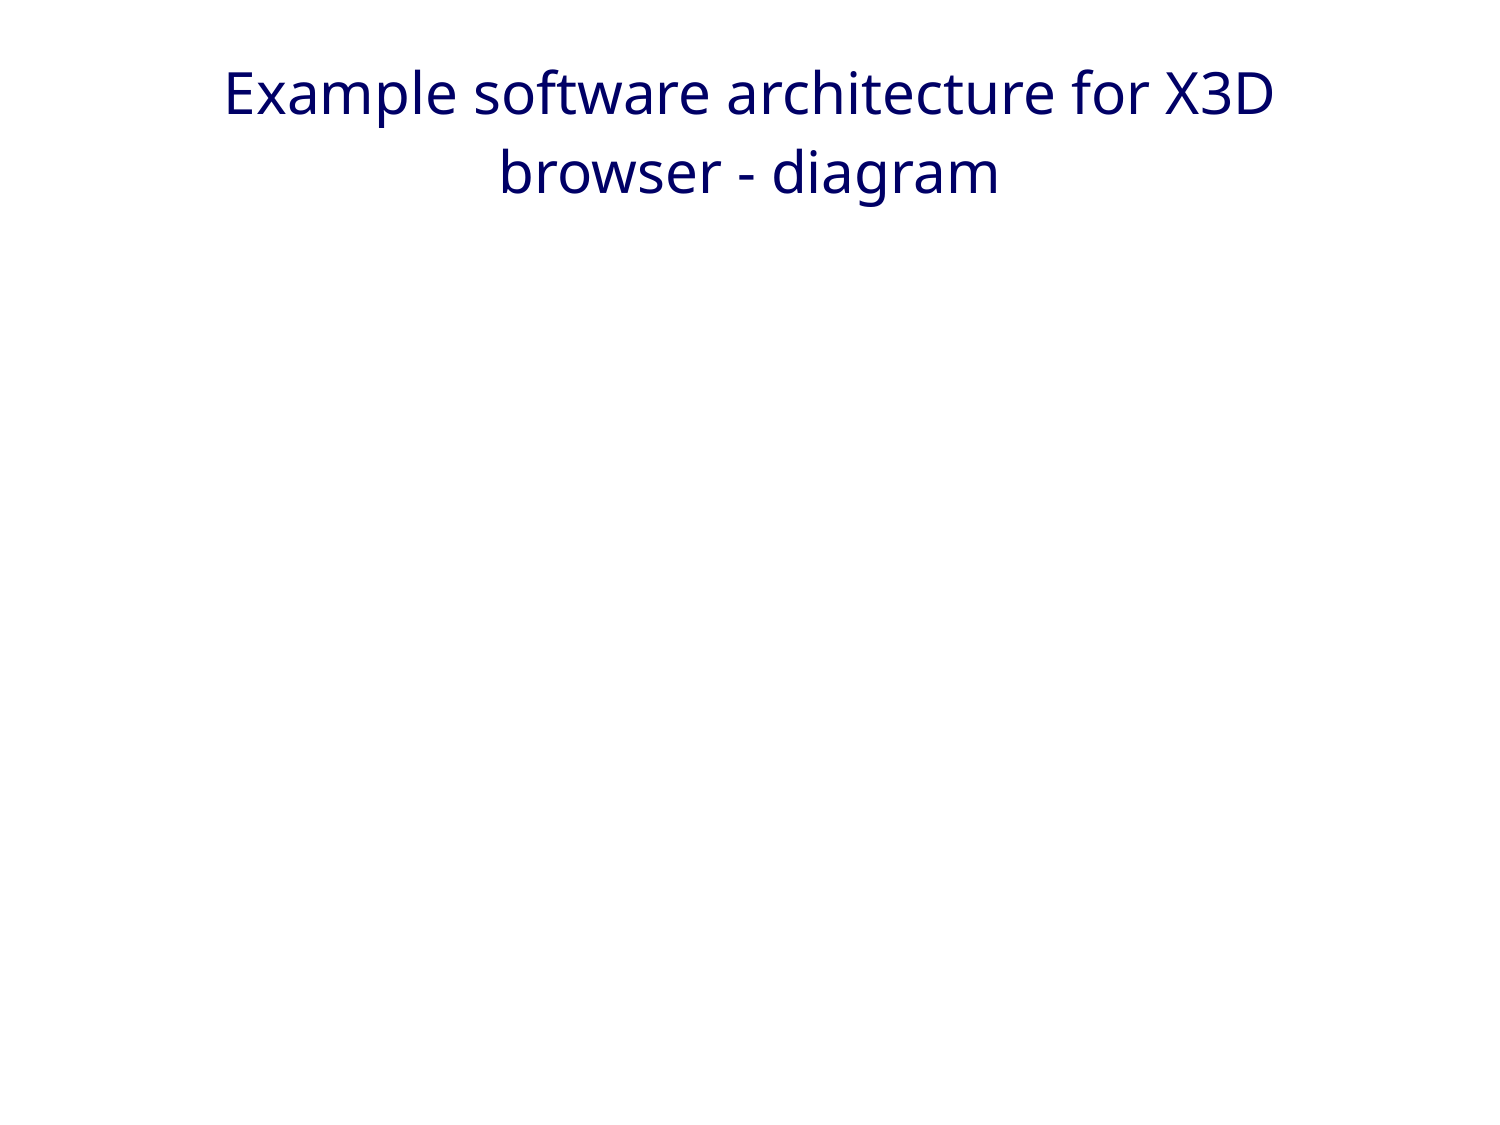

# Example software architecture for X3D browser - diagram